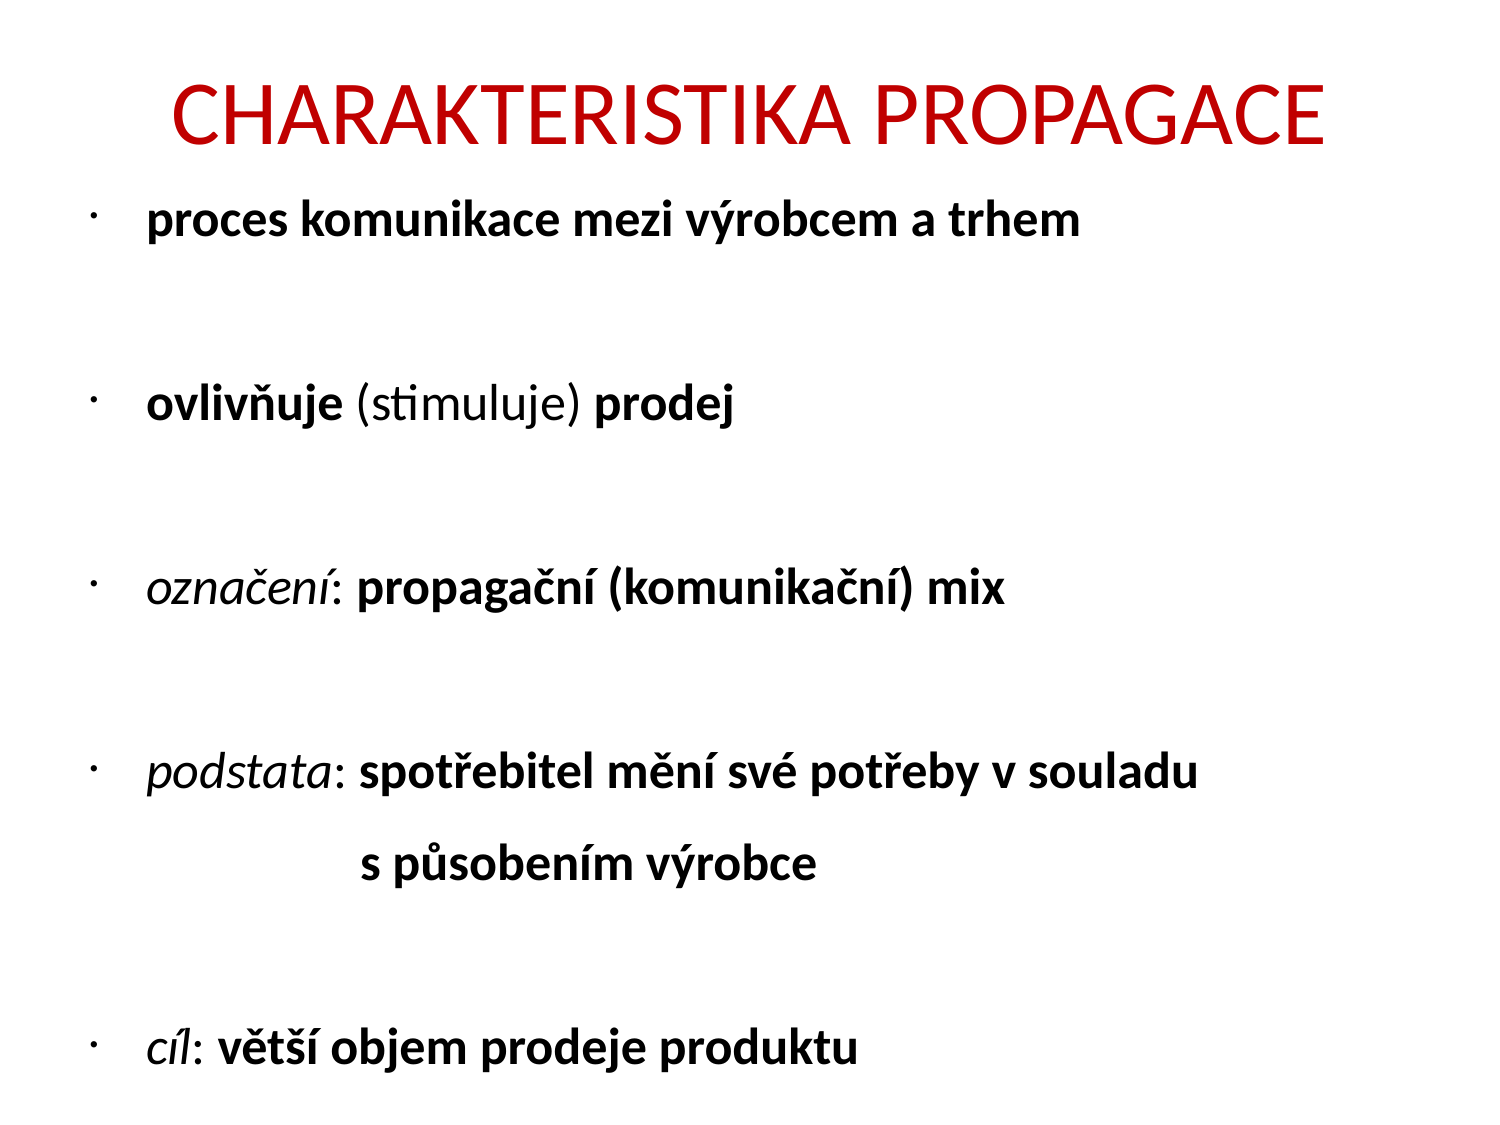

# CHARAKTERISTIKA PROPAGACE
proces komunikace mezi výrobcem a trhem
ovlivňuje (stimuluje) prodej
označení: propagační (komunikační) mix
podstata: spotřebitel mění své potřeby v souladu
 s působením výrobce
cíl: větší objem prodeje produktu